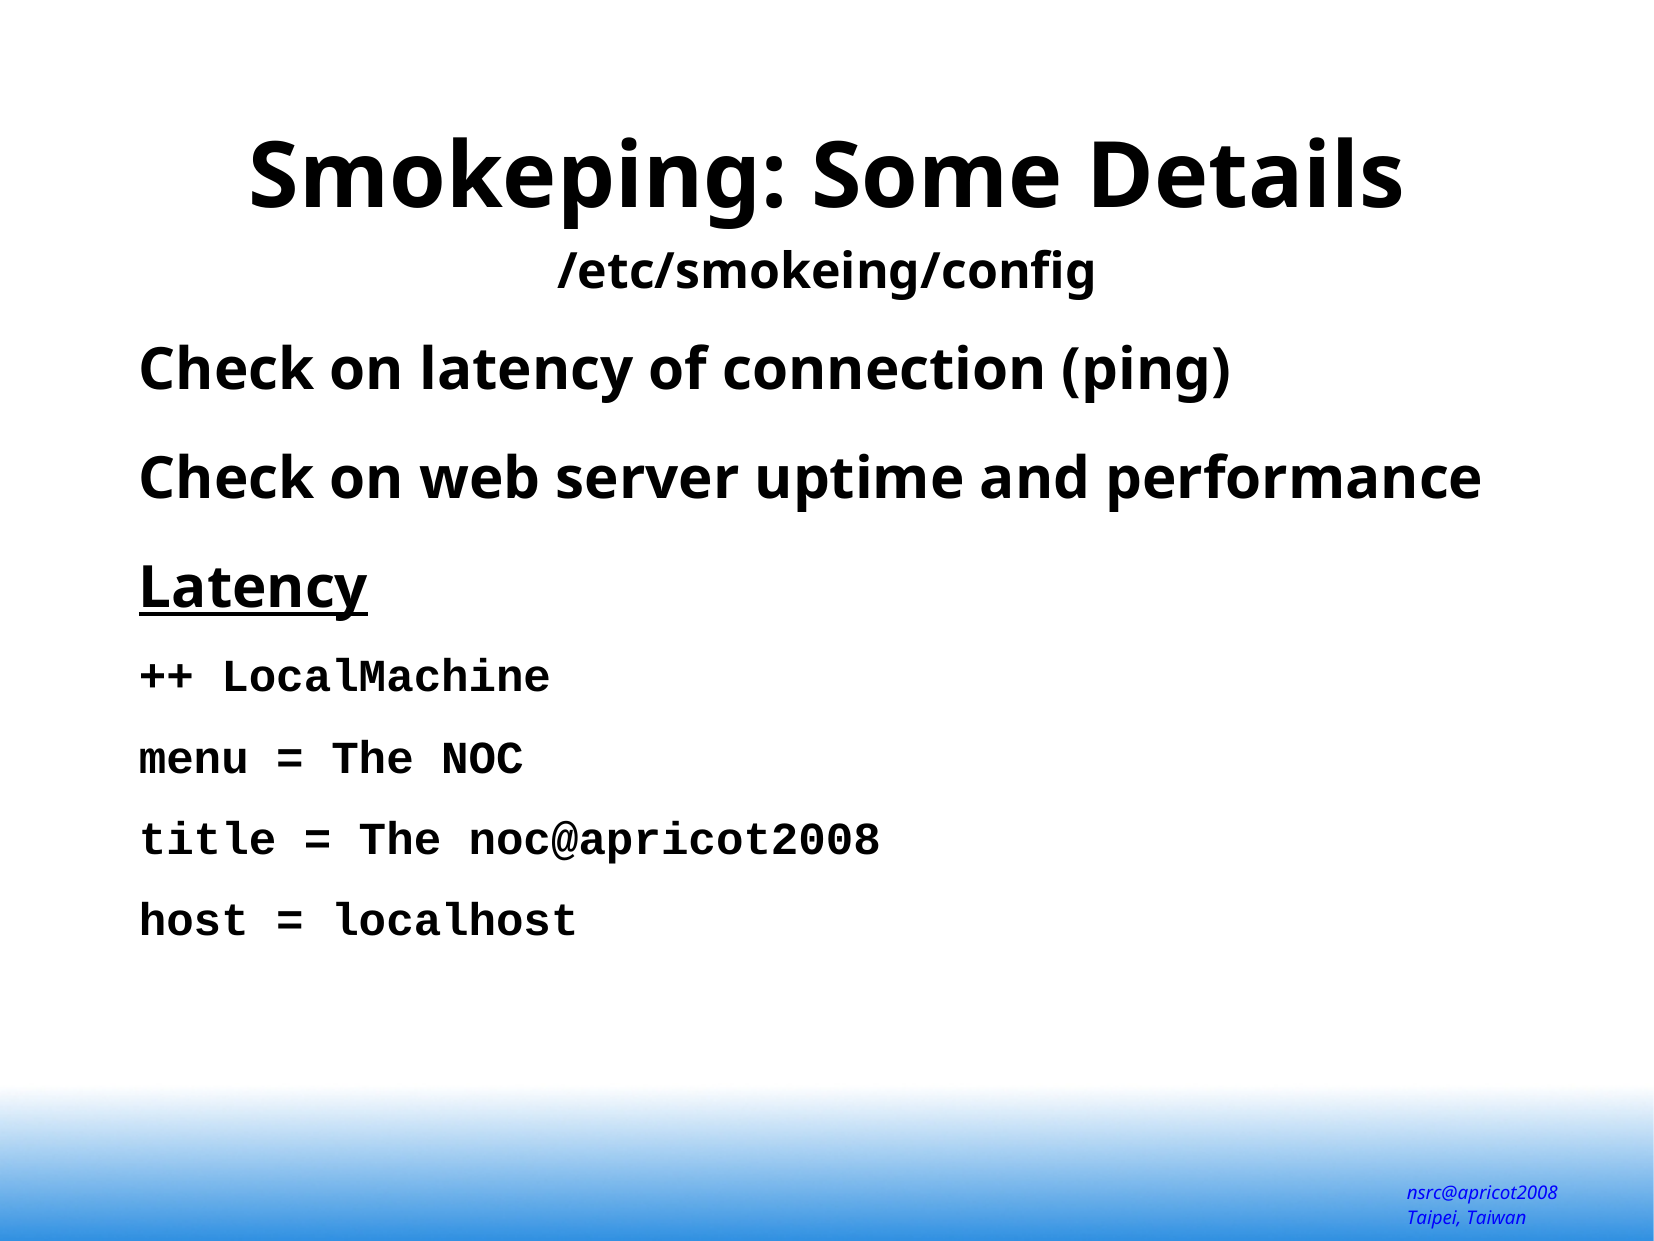

# Smokeping: Some Details /etc/smokeing/config
Check on latency of connection (ping)
Check on web server uptime and performance
Latency
++ LocalMachine
menu = The NOC
title = The noc@apricot2008
host = localhost